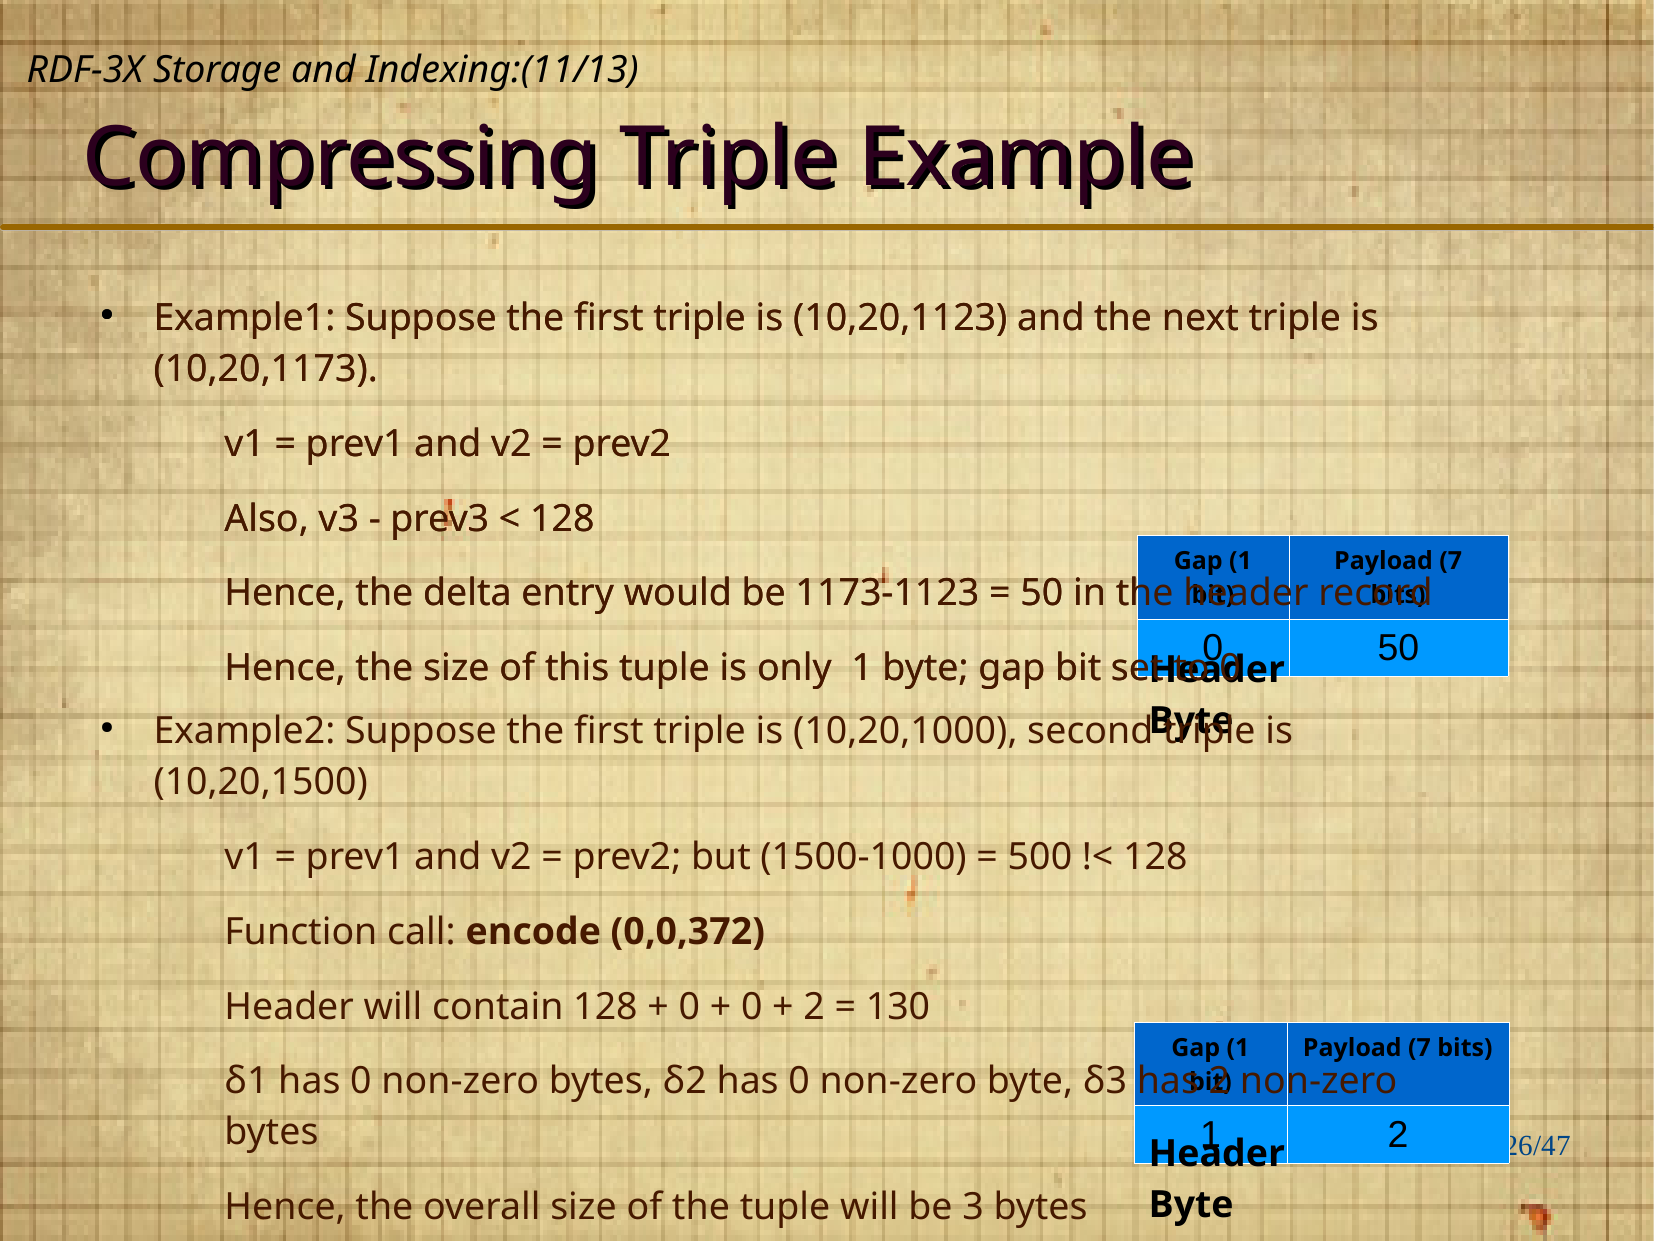

RDF-3X Storage and Indexing:(11/13)
# Compressing Triple Example
Example1: Suppose the first triple is (10,20,1123) and the next triple is (10,20,1173).
v1 = prev1 and v2 = prev2
Also, v3 - prev3 < 128
Hence, the delta entry would be 1173-1123 = 50 in the header record
Hence, the size of this tuple is only 1 byte; gap bit set to 0
Example1: Suppose the first triple is (10,20,1123) and the next triple is (10,20,1173).
v1 = prev1 and v2 = prev2
Also, v3 - prev3 < 128
Hence, the delta entry would be 1173-1123 = 50 in the header record
Hence, the size of this tuple is only 1 byte; gap bit set to 0
| Gap (1 bit) | Payload (7 bits) |
| --- | --- |
| 0 | 50 |
Header Byte
Example2: Suppose the first triple is (10,20,1000), second triple is (10,20,1500)
v1 = prev1 and v2 = prev2; but (1500-1000) = 500 !< 128
Function call: encode (0,0,372)
Header will contain 128 + 0 + 0 + 2 = 130
δ1 has 0 non-zero bytes, δ2 has 0 non-zero byte, δ3 has 2 non-zero bytes
Hence, the overall size of the tuple will be 3 bytes
| Gap (1 bit) | Payload (7 bits) |
| --- | --- |
| 1 | 2 |
Header Byte
26